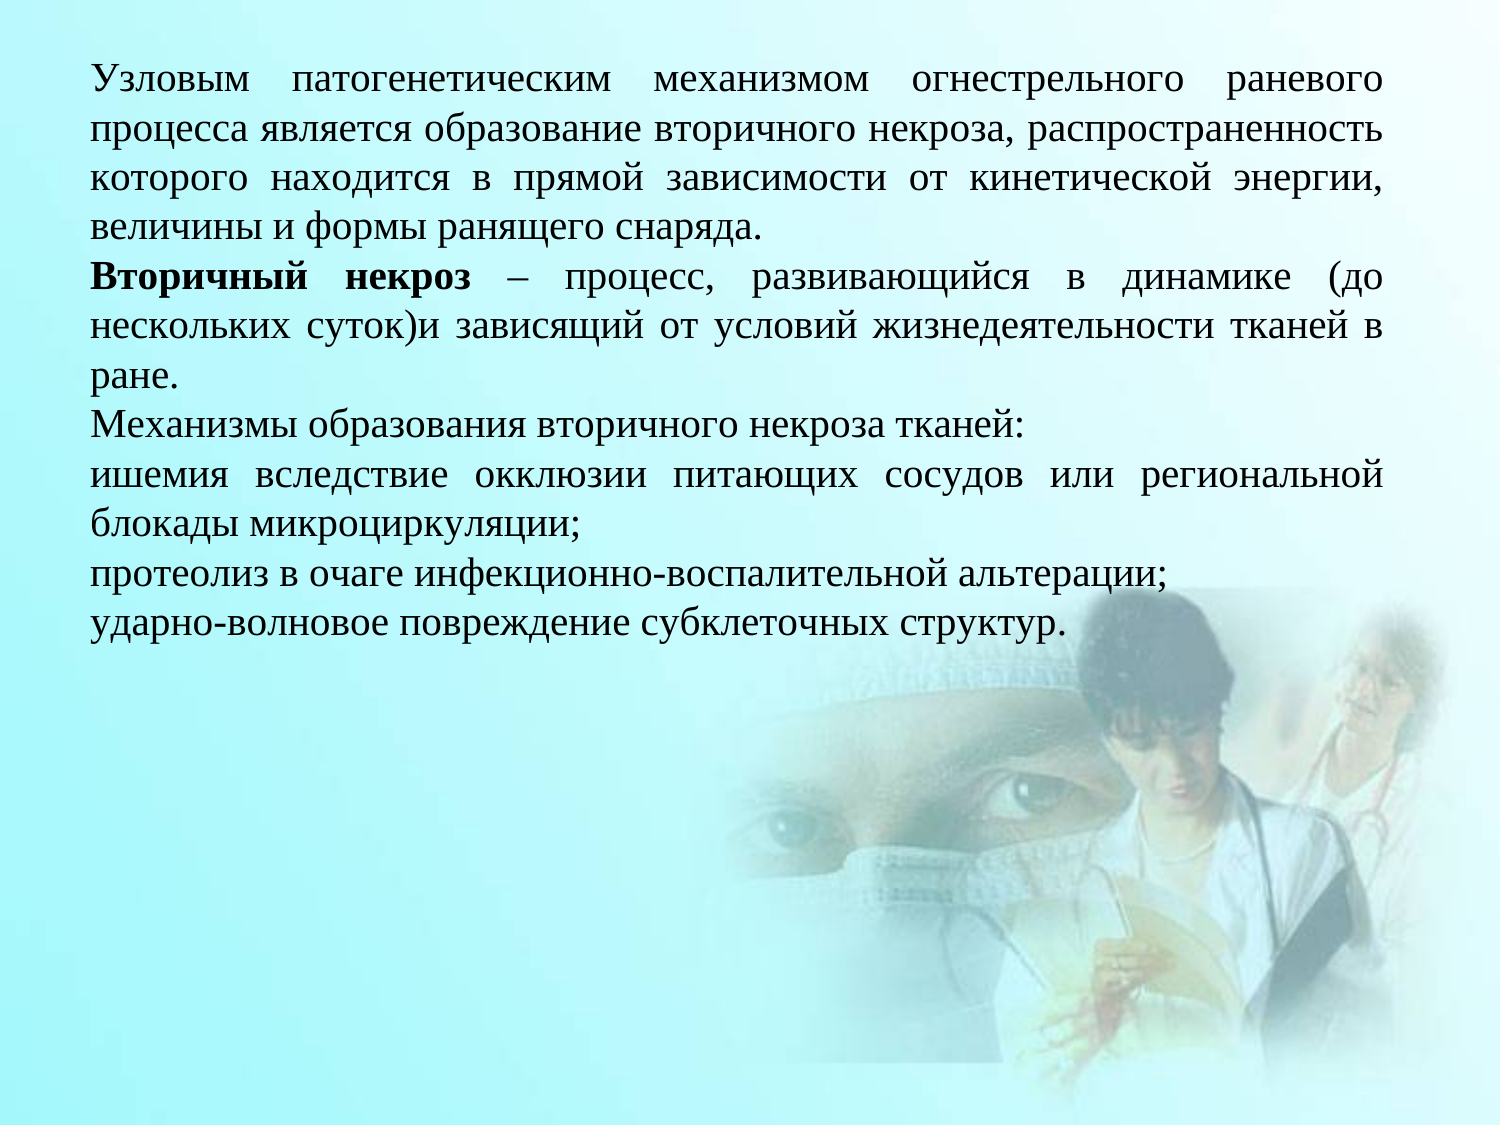

# Узловым патогенетическим механизмом огнестрельного раневого процесса является образование вторичного некроза, распространенность которого находится в прямой зависимости от кинетической энергии, величины и формы ранящего снаряда.
Вторичный некроз – процесс, развивающийся в динамике (до нескольких суток)и зависящий от условий жизнедеятельности тканей в ране.
Механизмы образования вторичного некроза тканей:
ишемия вследствие окклюзии питающих сосудов или региональной блокады микроциркуляции;
протеолиз в очаге инфекционно-воспалительной альтерации;
ударно-волновое повреждение субклеточных структур.